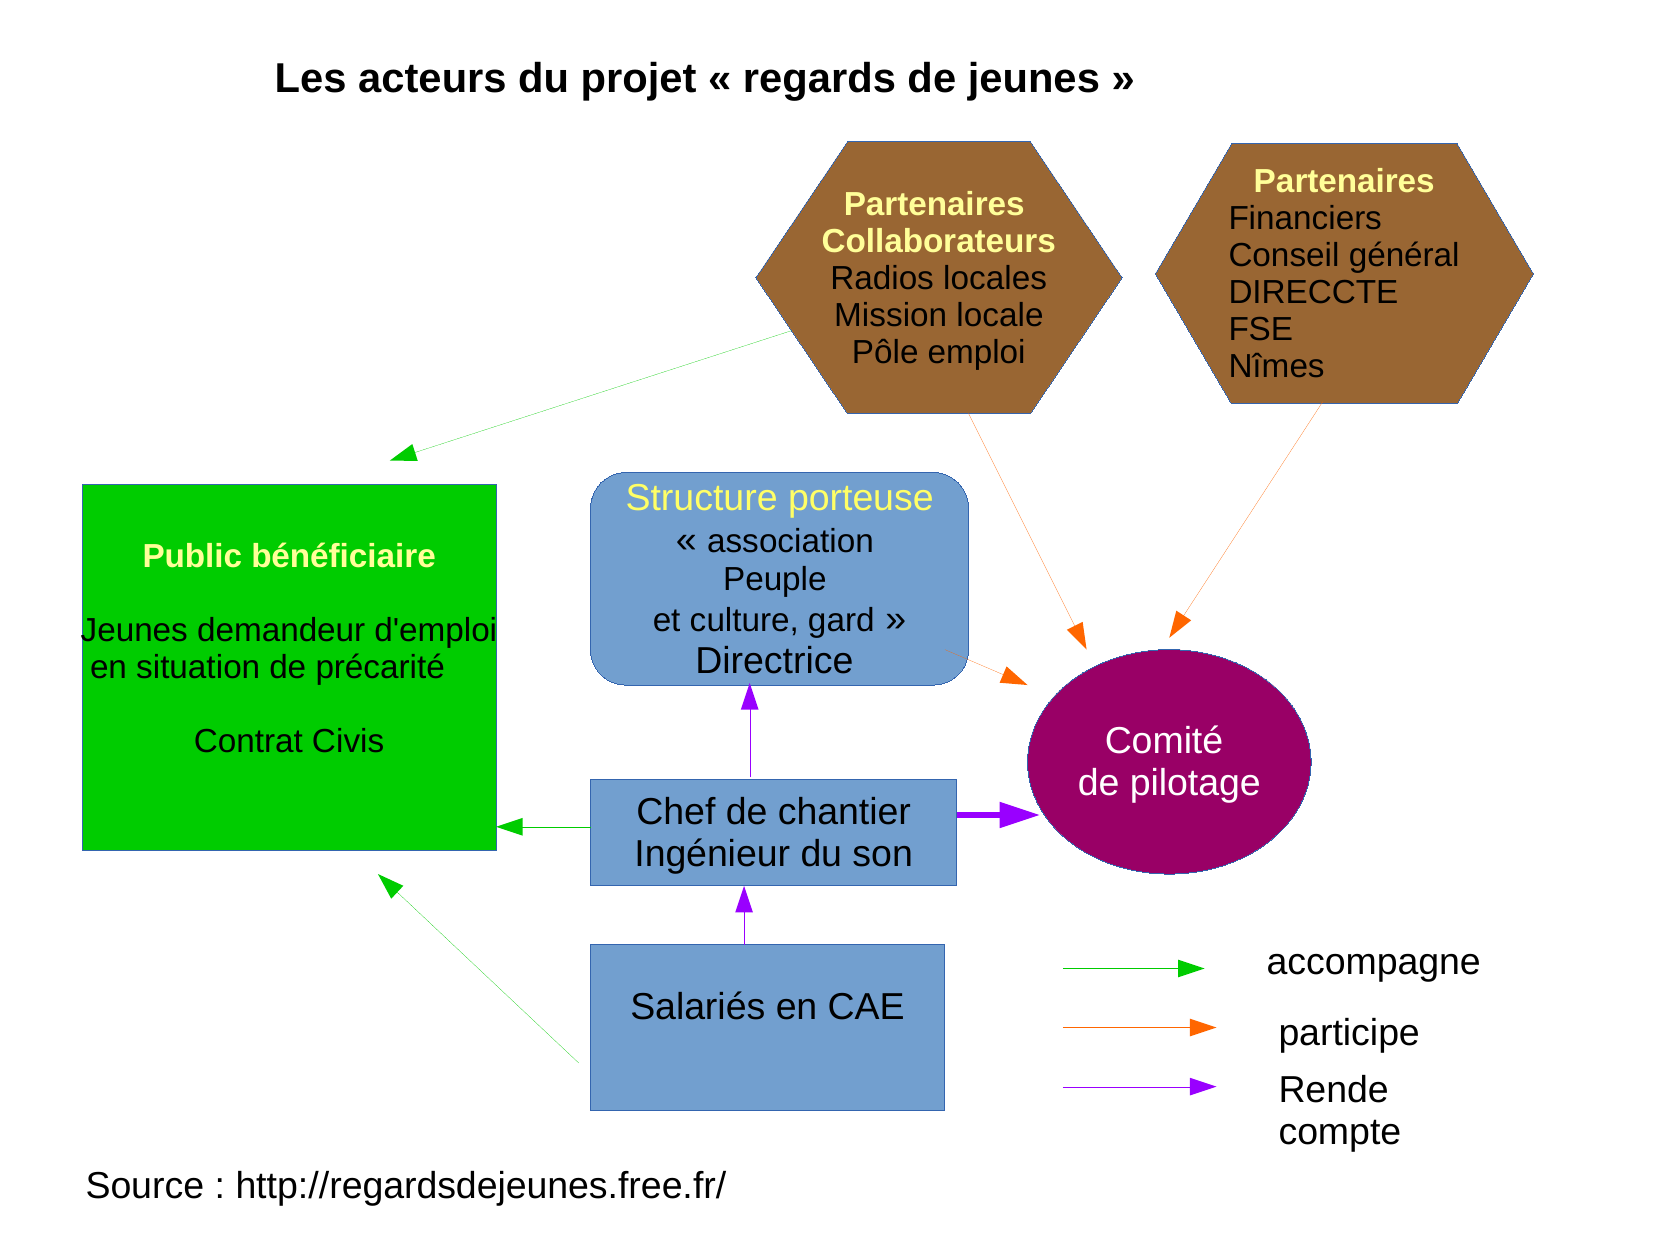

Les acteurs du projet « regards de jeunes »
Partenaires
Collaborateurs
Radios locales
Mission locale
Pôle emploi
Partenaires
Financiers
Conseil général
DIRECCTE
FSE
Nîmes
Structure porteuse
« association
Peuple
et culture, gard »
Directrice
Public bénéficiaire
Jeunes demandeur d'emploi
 en situation de précarité
Contrat Civis
Comité
de pilotage
Chef de chantier
Ingénieur du son
accompagne
Salariés en CAE
participe
Rende compte
Source : http://regardsdejeunes.free.fr/